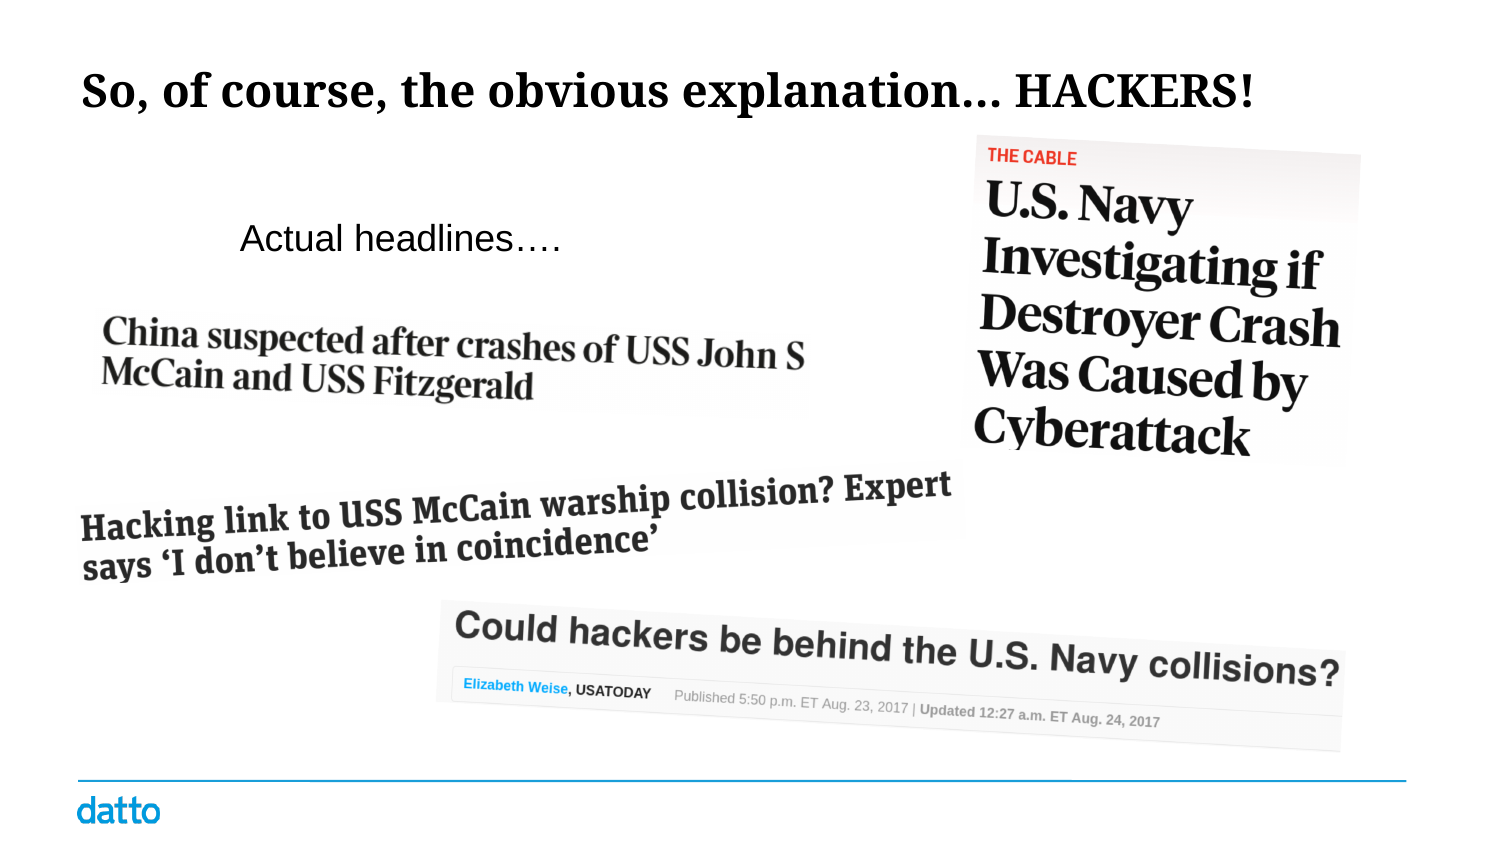

# So, of course, the obvious explanation… HACKERS!
Actual headlines….